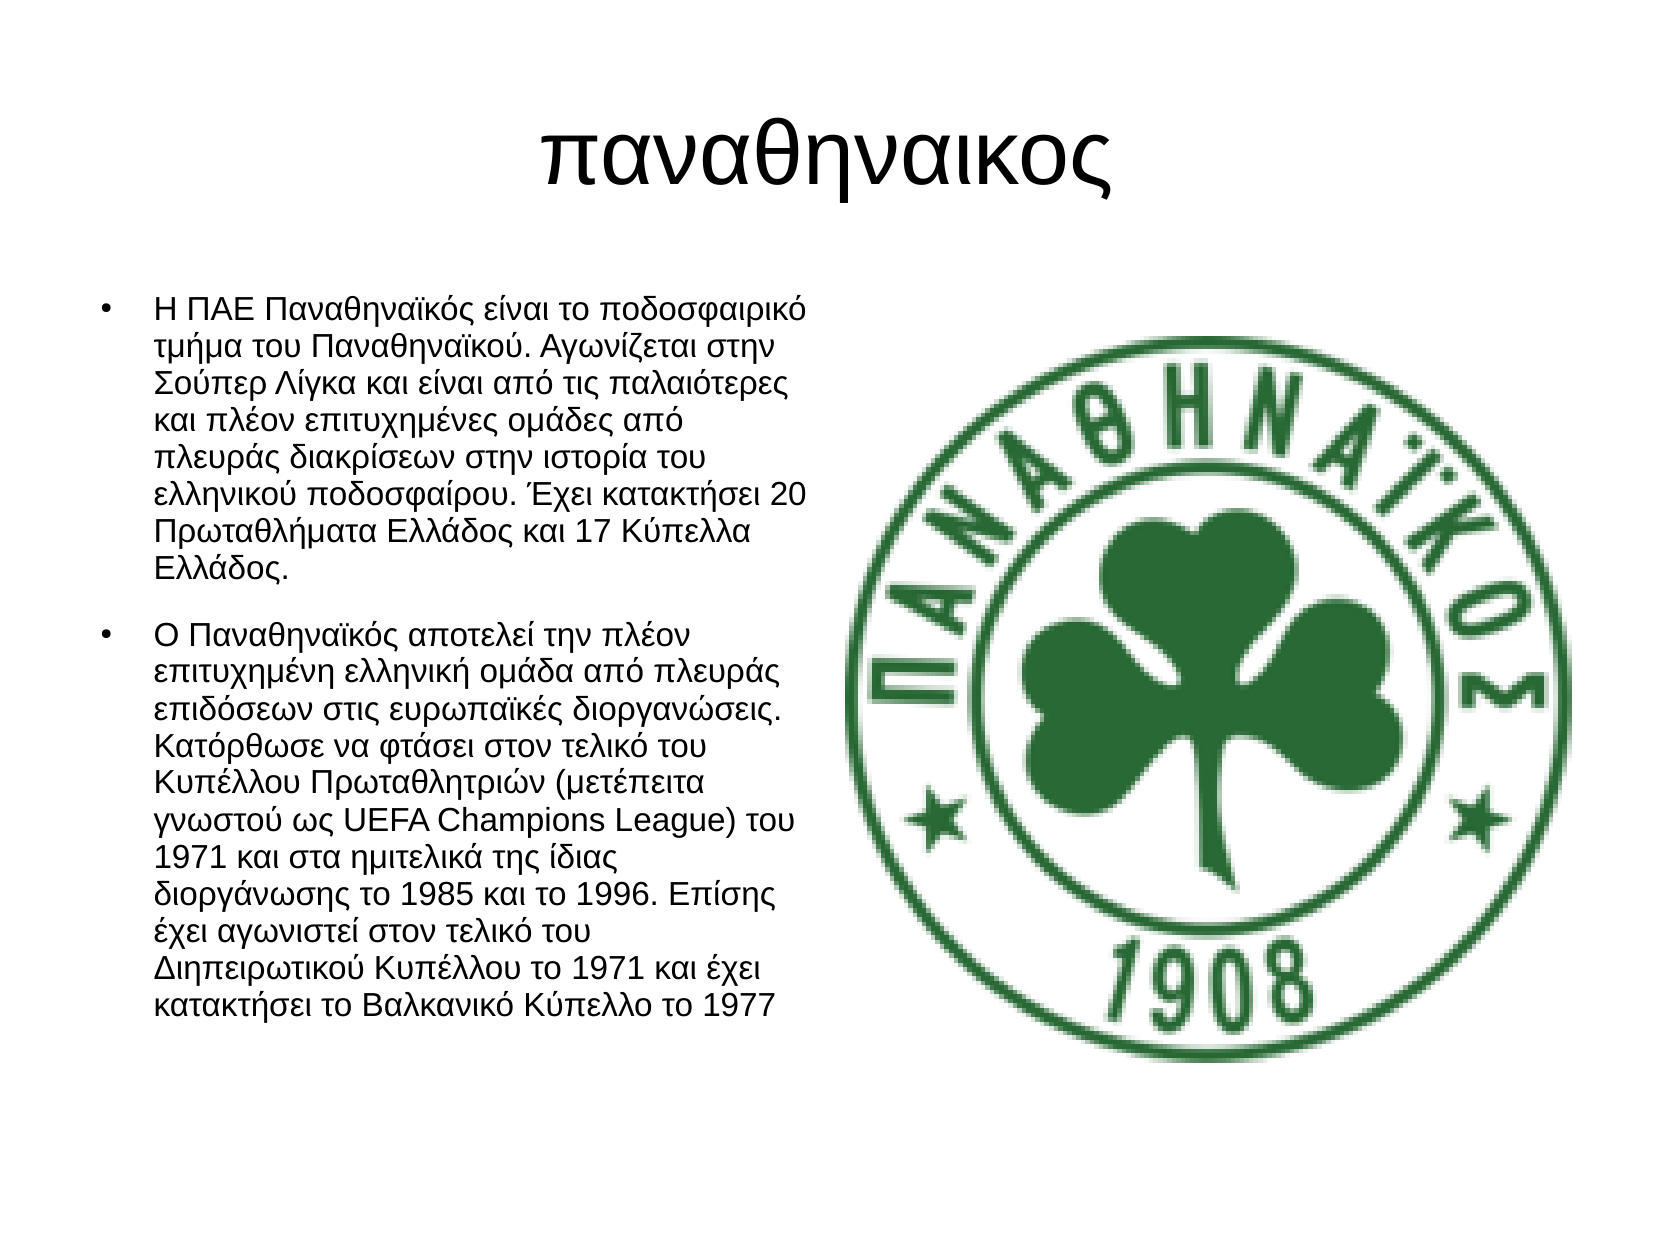

# παναθηναικος
Η ΠΑΕ Παναθηναϊκός είναι το ποδοσφαιρικό τμήμα του Παναθηναϊκού. Αγωνίζεται στην Σούπερ Λίγκα και είναι από τις παλαιότερες και πλέον επιτυχημένες ομάδες από πλευράς διακρίσεων στην ιστορία του ελληνικού ποδοσφαίρου. Έχει κατακτήσει 20 Πρωταθλήματα Ελλάδος και 17 Κύπελλα Ελλάδος.
Ο Παναθηναϊκός αποτελεί την πλέον επιτυχημένη ελληνική ομάδα από πλευράς επιδόσεων στις ευρωπαϊκές διοργανώσεις. Κατόρθωσε να φτάσει στον τελικό του Κυπέλλου Πρωταθλητριών (μετέπειτα γνωστού ως UEFA Champions League) του 1971 και στα ημιτελικά της ίδιας διοργάνωσης το 1985 και το 1996. Επίσης έχει αγωνιστεί στον τελικό του Διηπειρωτικού Κυπέλλου το 1971 και έχει κατακτήσει το Βαλκανικό Κύπελλο το 1977